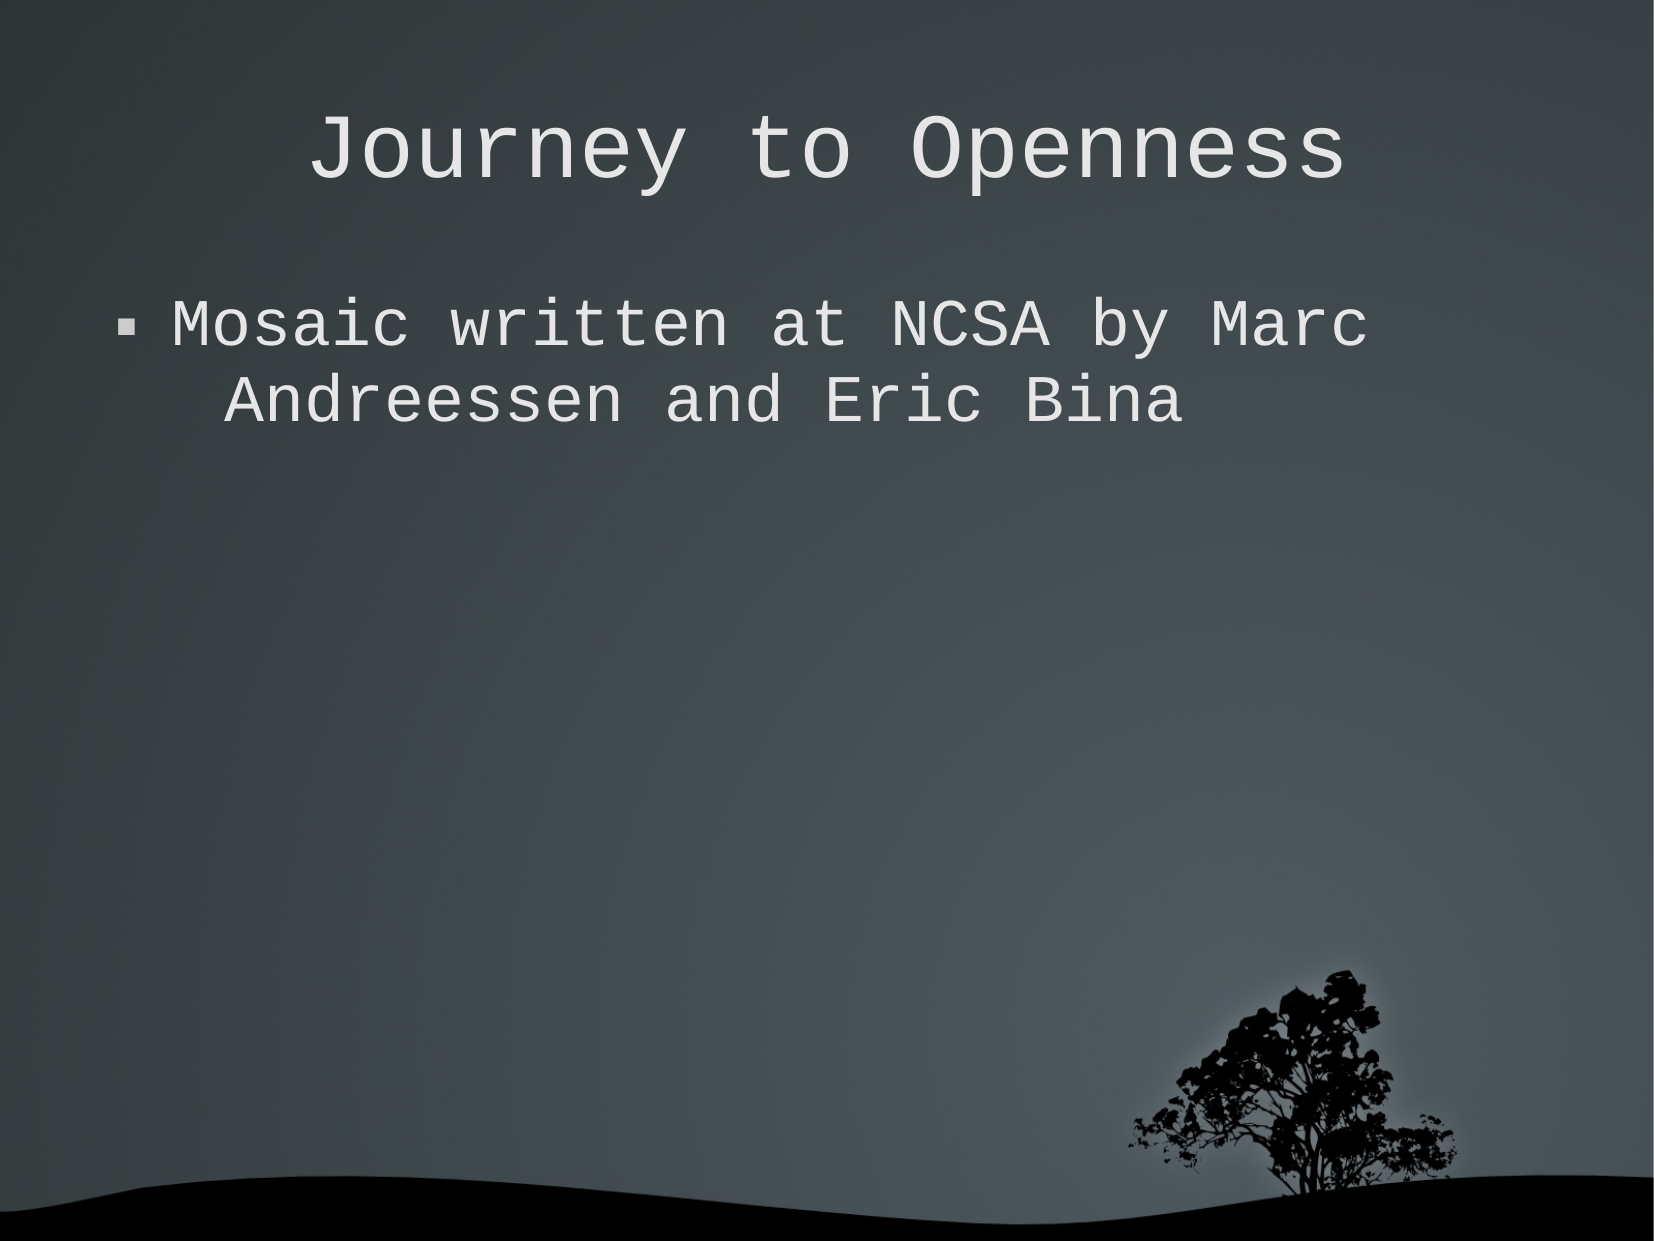

# Journey to Openness
Mosaic written at NCSA by Marc Andreessen and Eric Bina